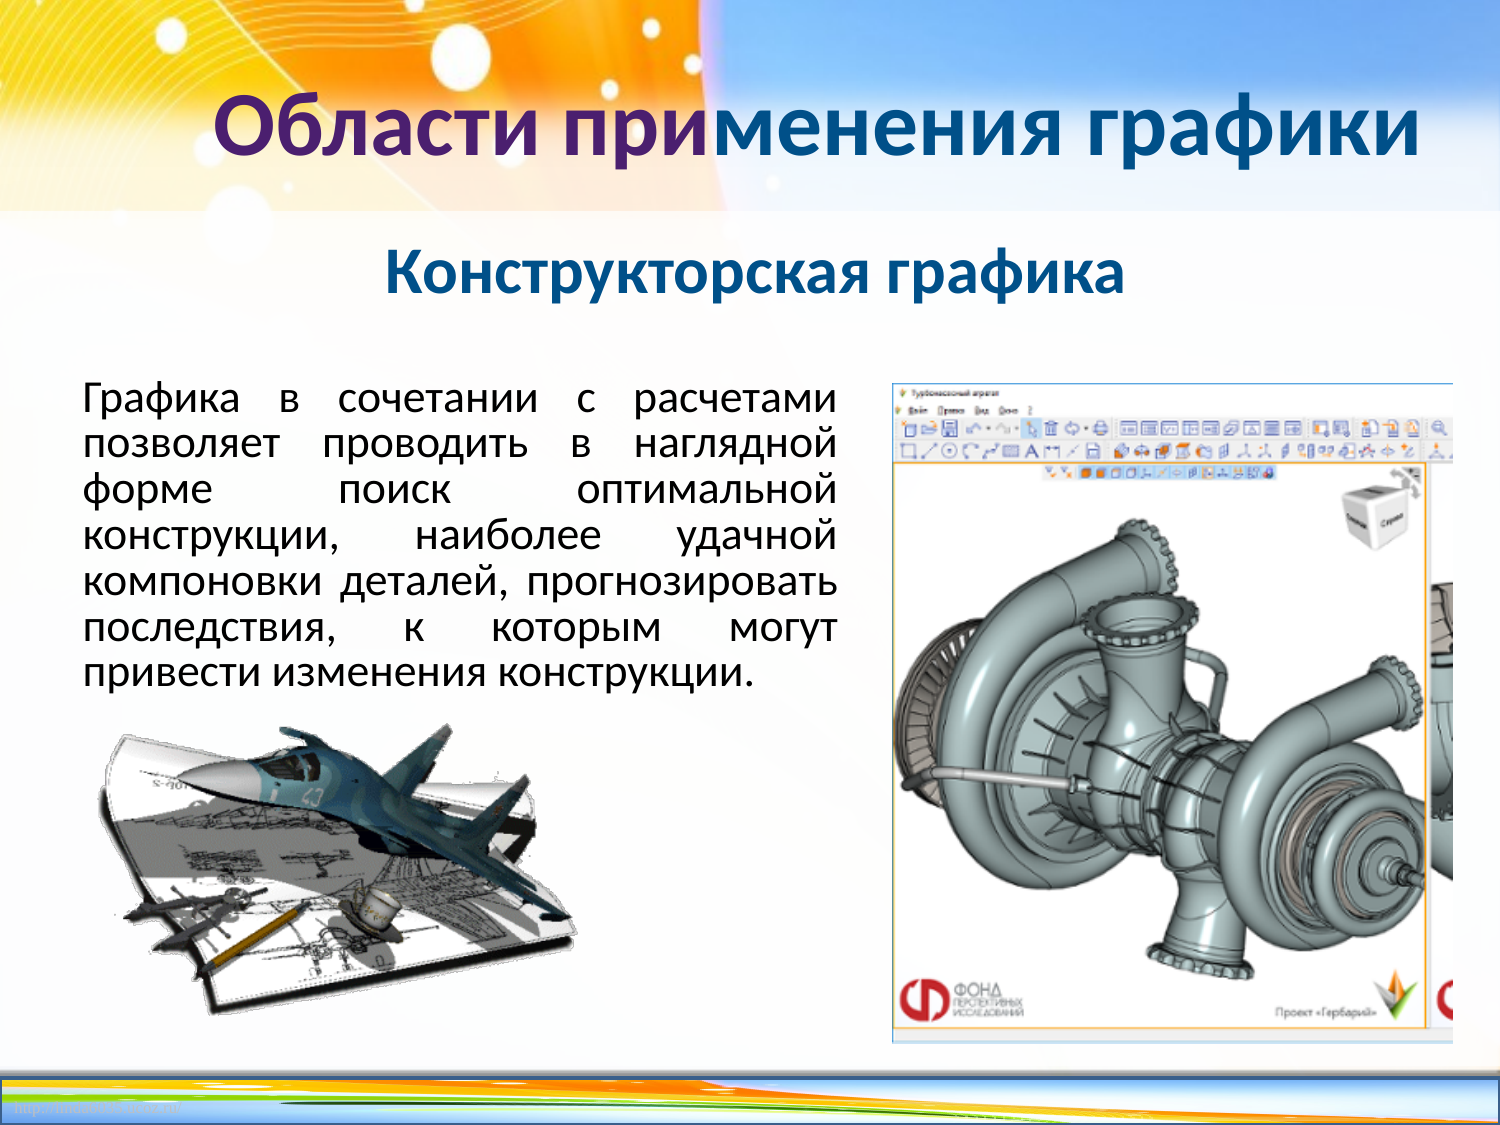

# Области применения графики
Конструкторская графика
Графика в сочетании с расчетами позволяет проводить в наглядной форме поиск оптимальной конструкции, наиболее удачной компоновки деталей, прогнозировать последствия, к которым могут привести изменения конструкции.